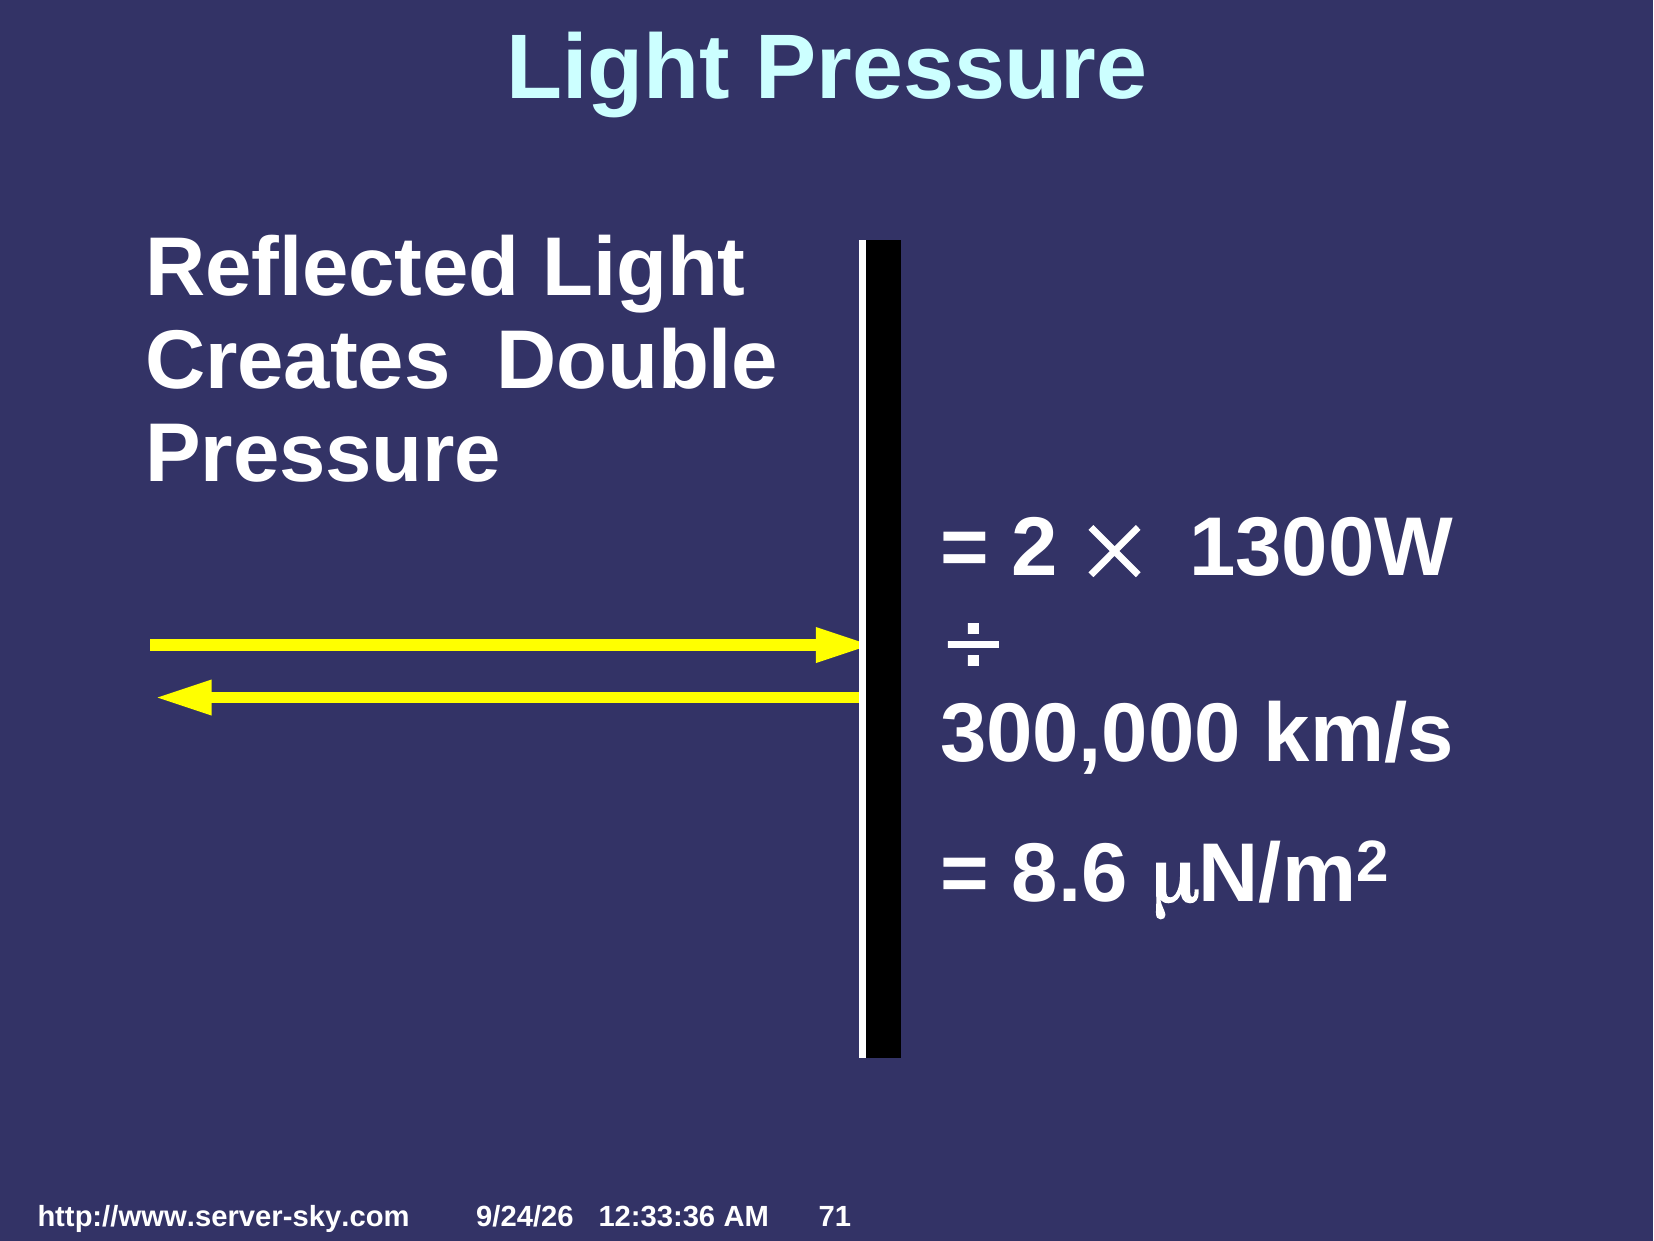

# Light Pressure
= 2  1300W 
300,000 km/s
= 8.6 N/m2
Reflected Light Creates Double
Pressure